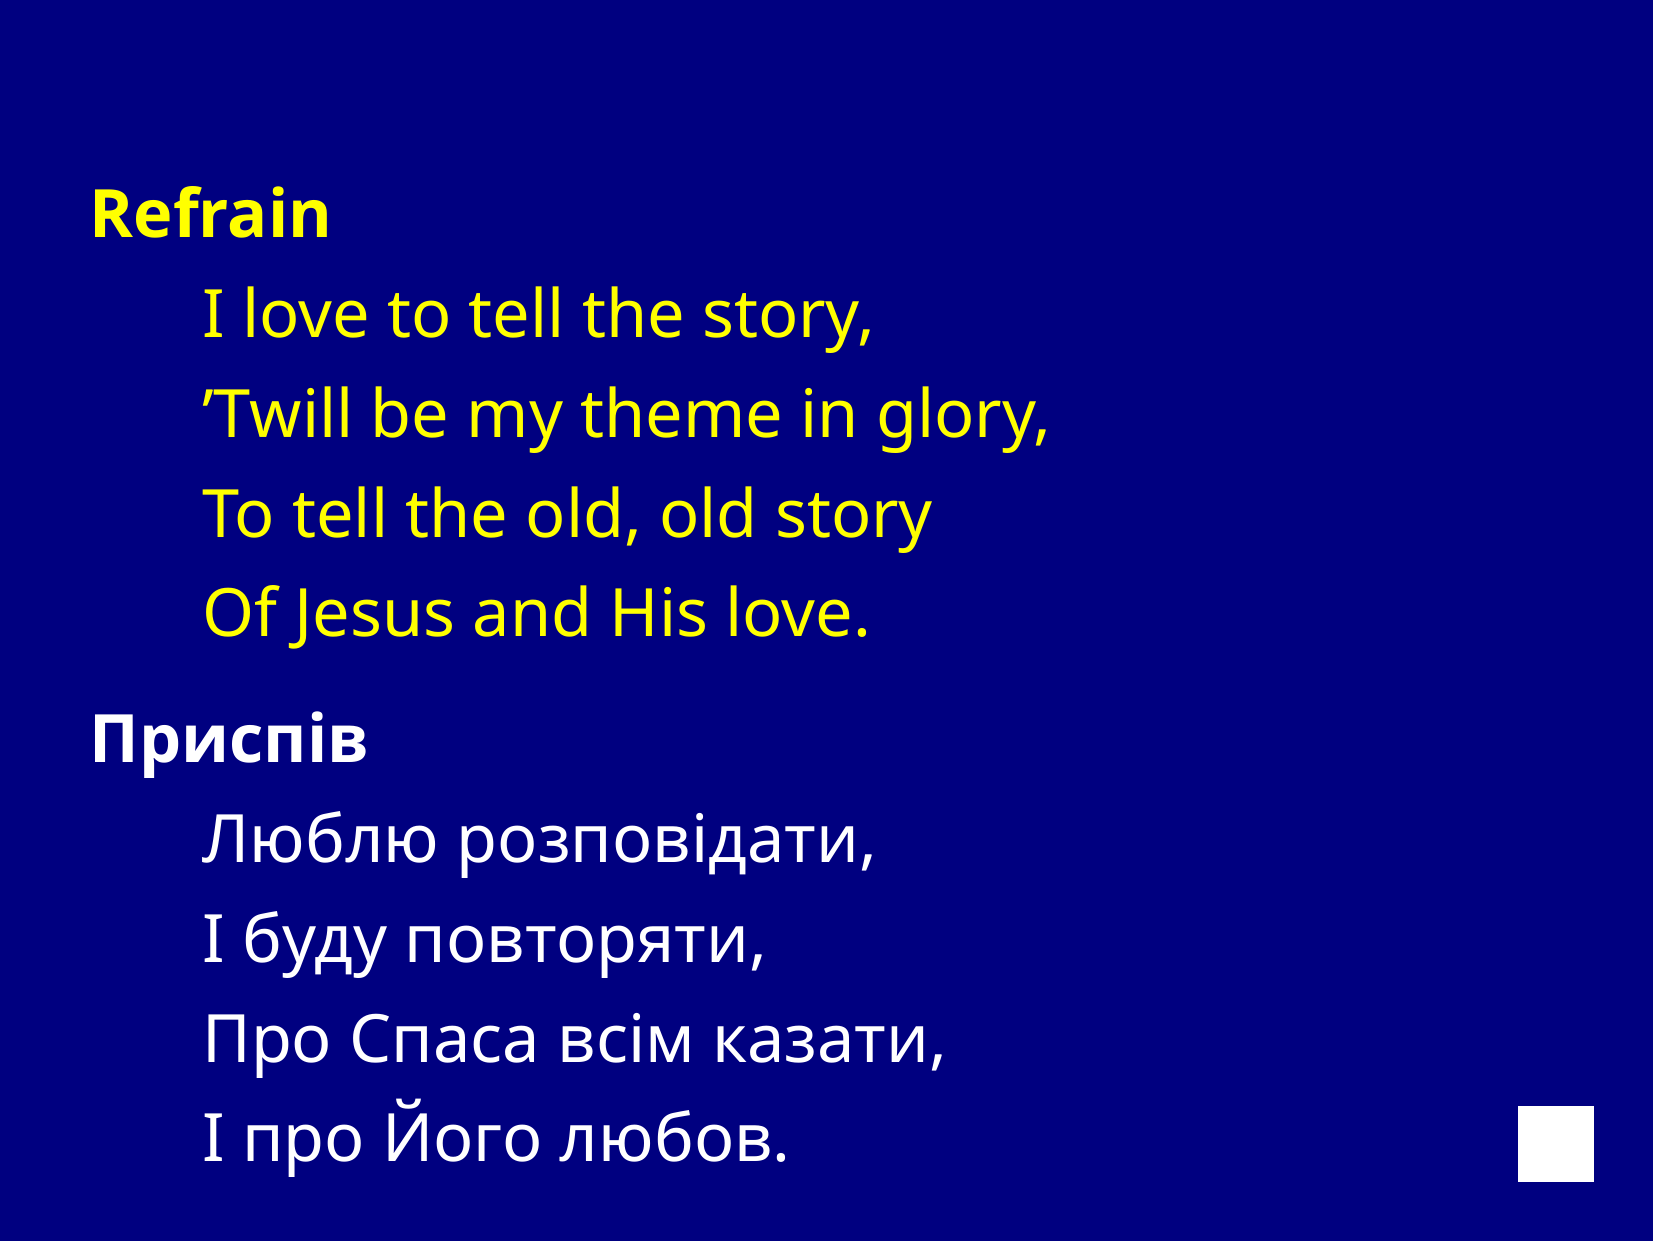

Refrain
	I love to tell the story,
	’Twill be my theme in glory,
	To tell the old, old story
	Of Jesus and His love.
Приспів
	Люблю розповідати,
	І буду повторяти,
	Про Спаса всім казати,
	І про Його любов.